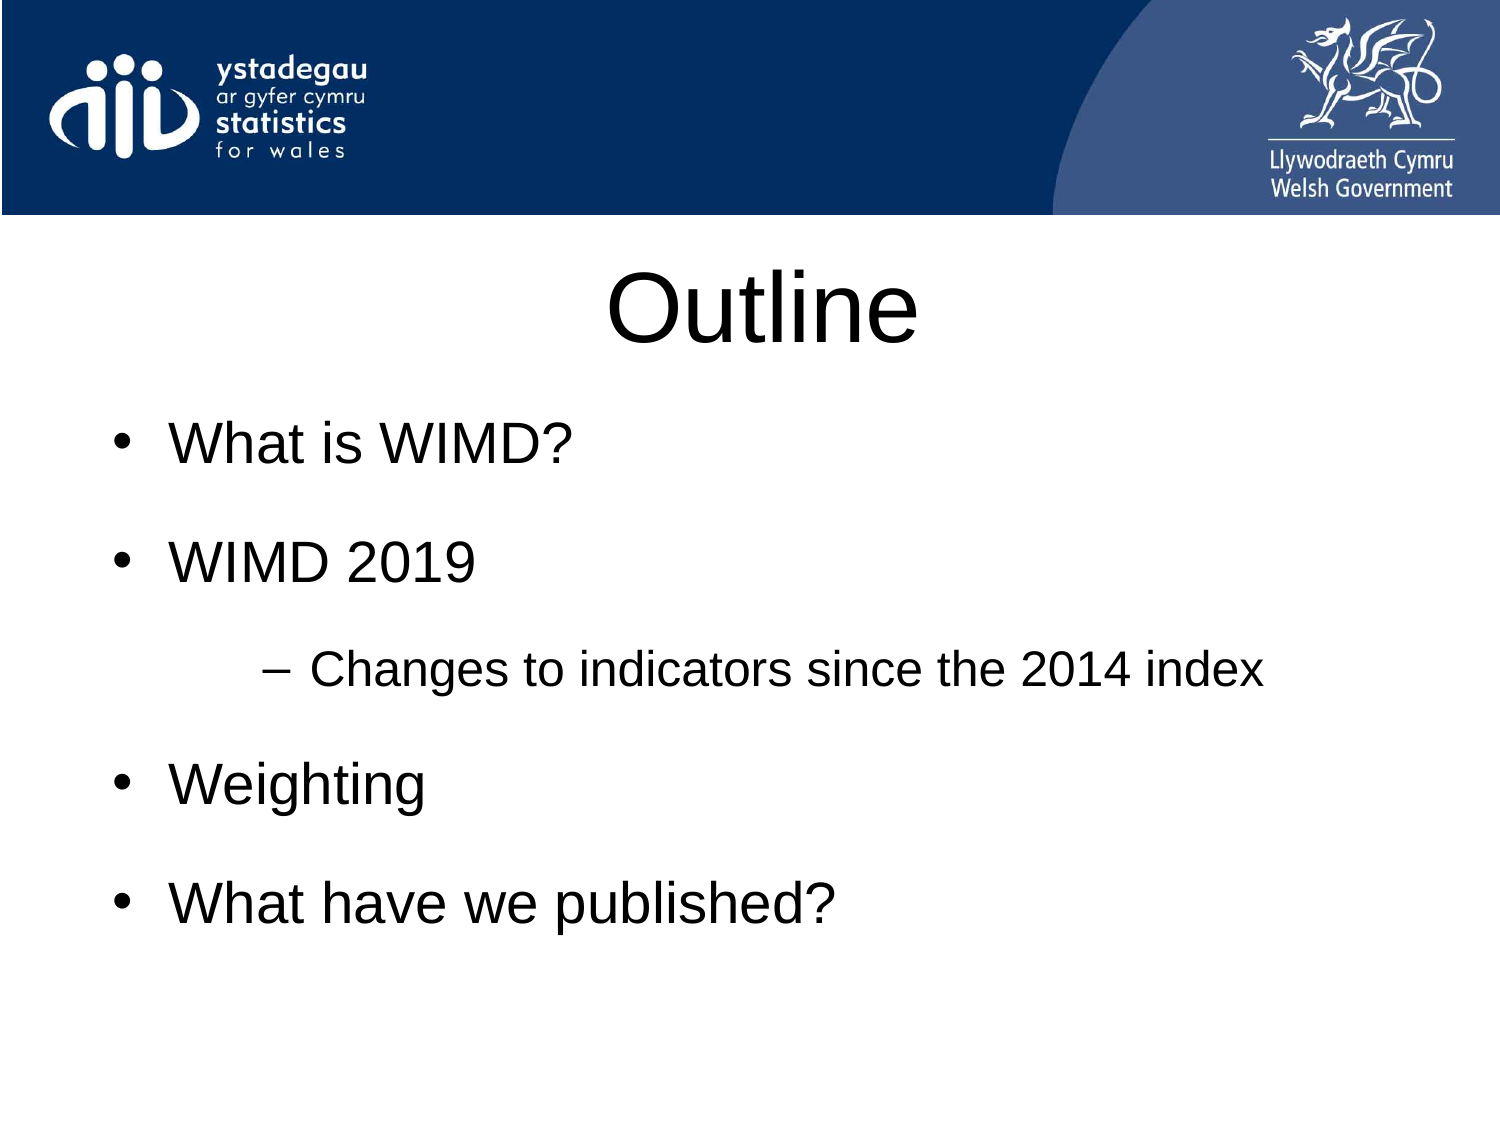

Outline
# What is WIMD?
WIMD 2019
Changes to indicators since the 2014 index
Weighting
What have we published?